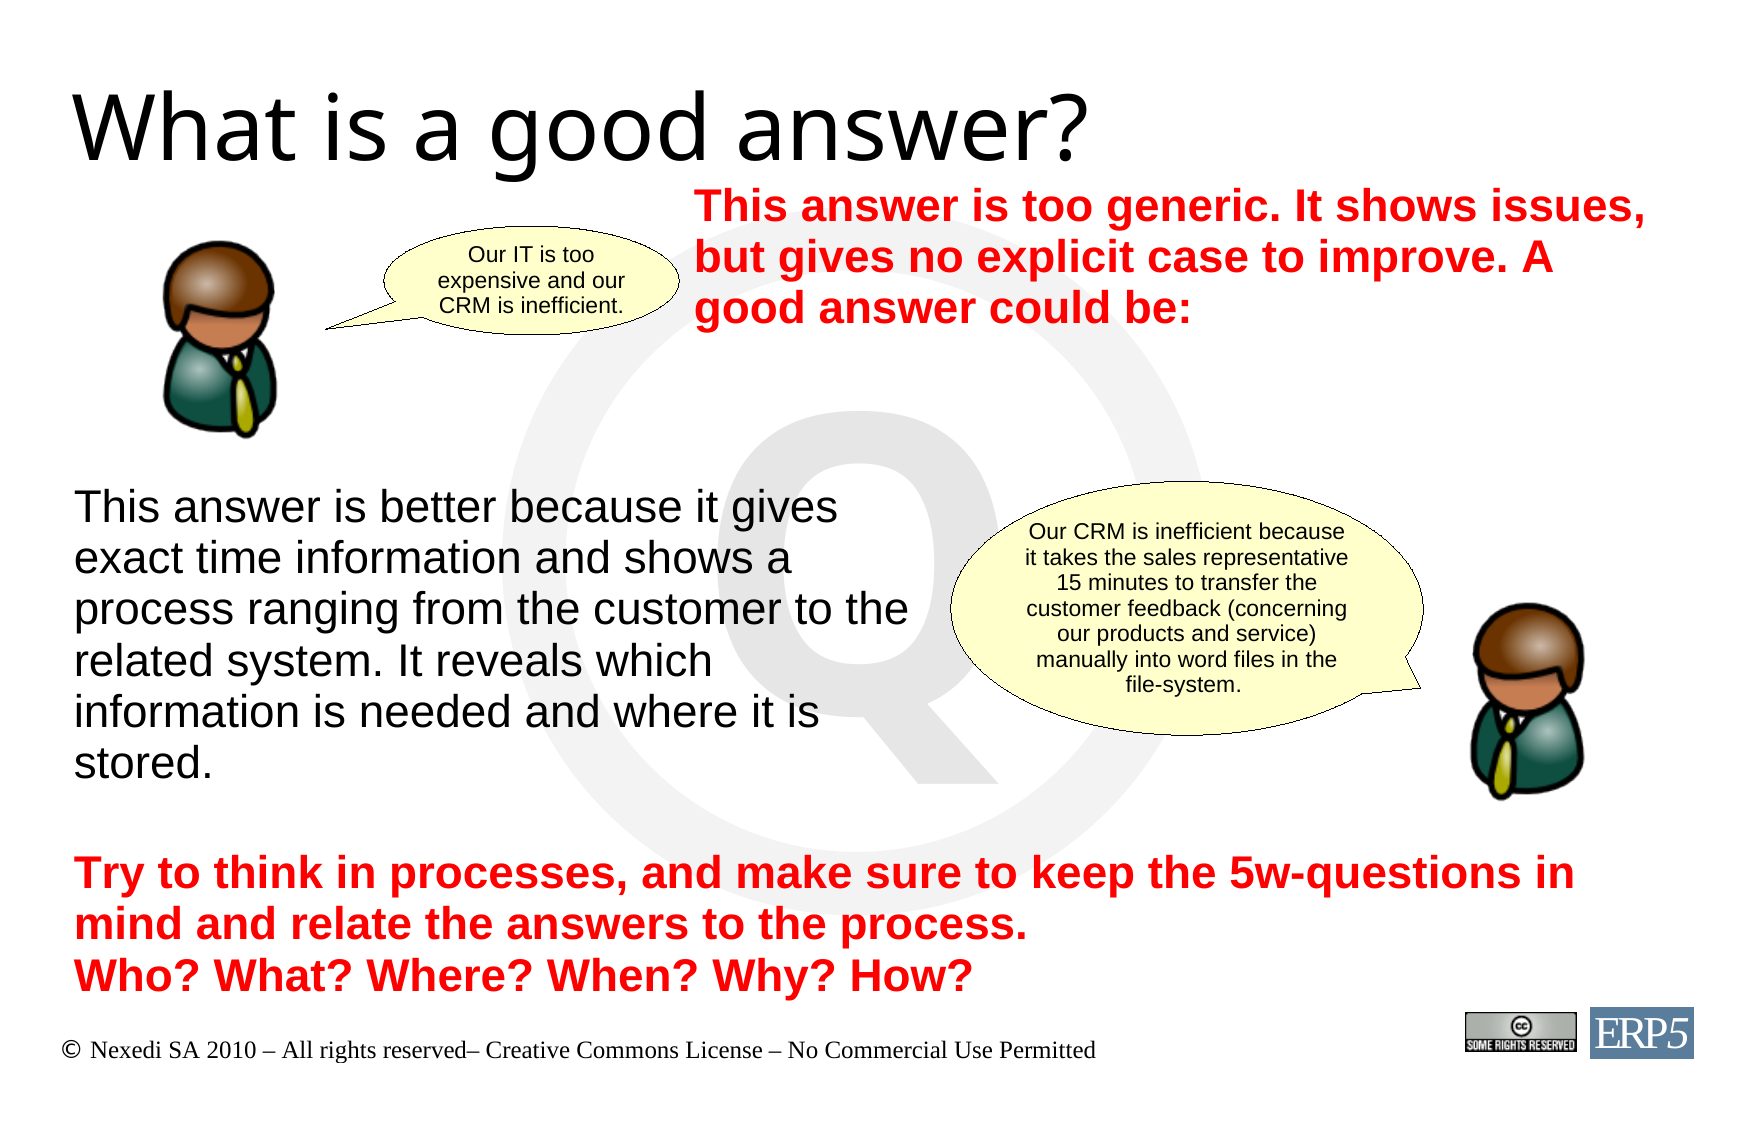

# What is a good answer?
This answer is too generic. It shows issues, but gives no explicit case to improve. A good answer could be:
Our IT is too expensive and our CRM is inefficient.
Q
This answer is better because it gives exact time information and shows a process ranging from the customer to the related system. It reveals which information is needed and where it is stored.
Our CRM is inefficient because it takes the sales representative 15 minutes to transfer the customer feedback (concerning our products and service) manually into word files in the file-system.
Try to think in processes, and make sure to keep the 5w-questions in mind and relate the answers to the process.
Who? What? Where? When? Why? How?